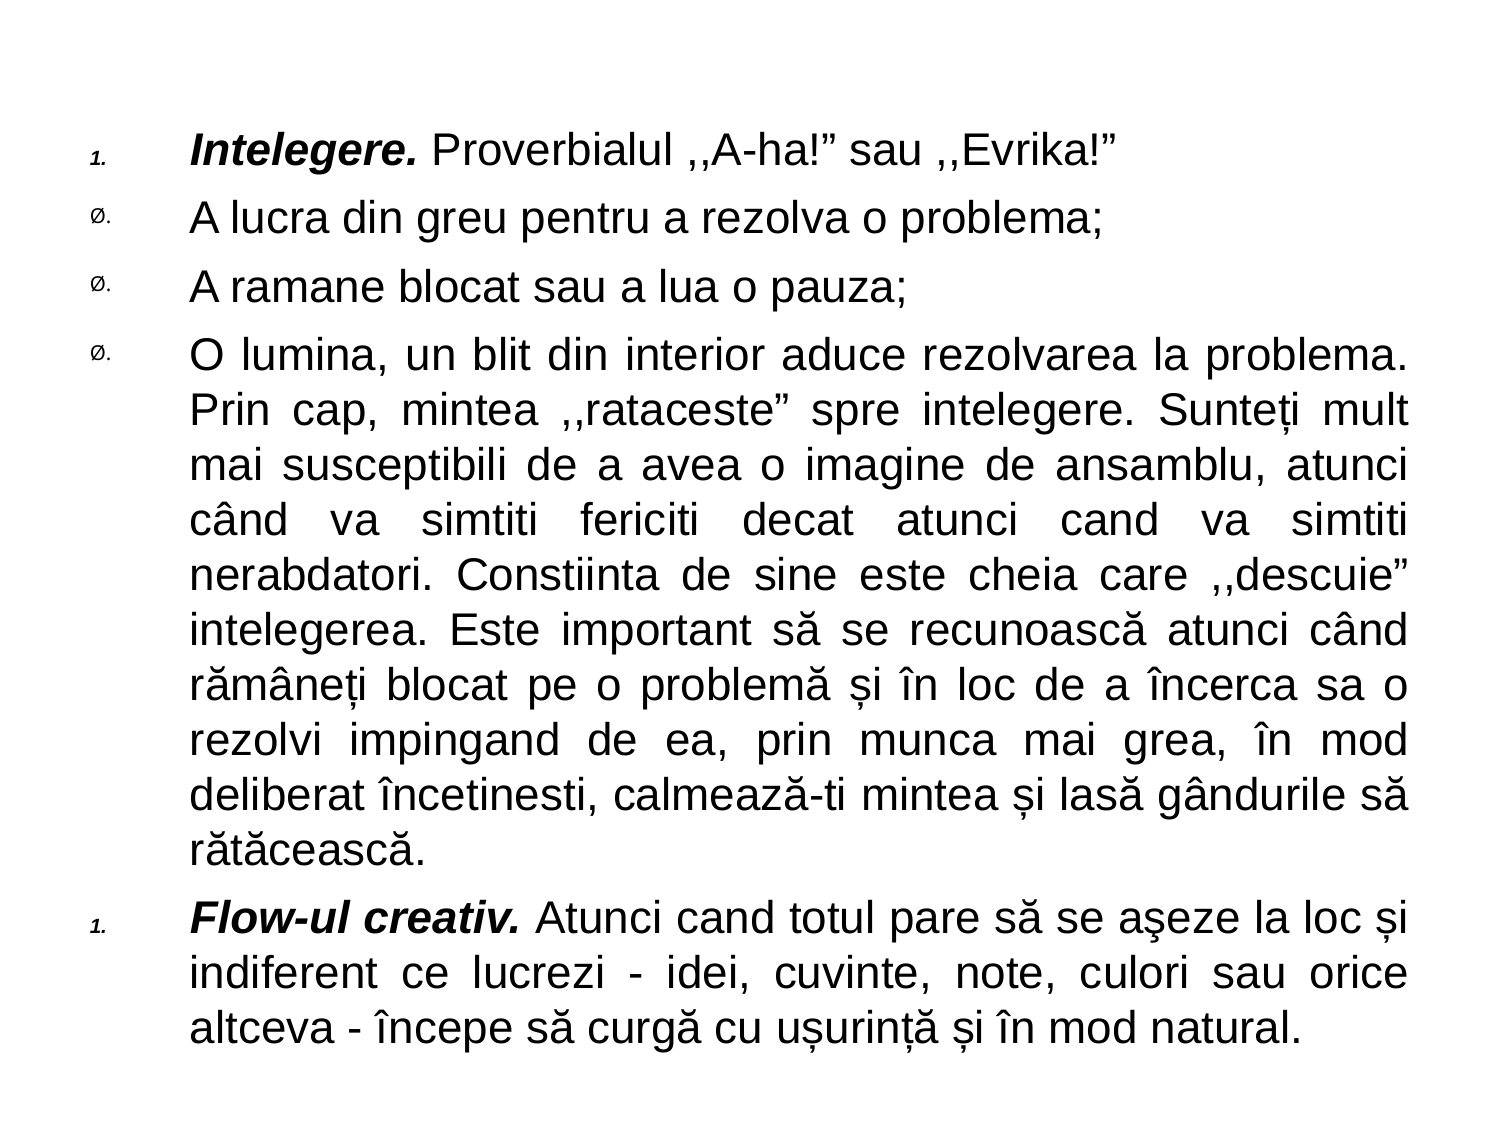

# Intelegere. Proverbialul ,,A-ha!” sau ,,Evrika!”
A lucra din greu pentru a rezolva o problema;
A ramane blocat sau a lua o pauza;
O lumina, un blit din interior aduce rezolvarea la problema. Prin cap, mintea ,,rataceste” spre intelegere. Sunteți mult mai susceptibili de a avea o imagine de ansamblu, atunci când va simtiti fericiti decat atunci cand va simtiti nerabdatori. Constiinta de sine este cheia care ,,descuie” intelegerea. Este important să se recunoască atunci când rămâneți blocat pe o problemă și în loc de a încerca sa o rezolvi impingand de ea, prin munca mai grea, în mod deliberat încetinesti, calmează-ti mintea și lasă gândurile să rătăcească.
Flow-ul creativ. Atunci cand totul pare să se aşeze la loc și indiferent ce lucrezi - idei, cuvinte, note, culori sau orice altceva - începe să curgă cu ușurință și în mod natural.